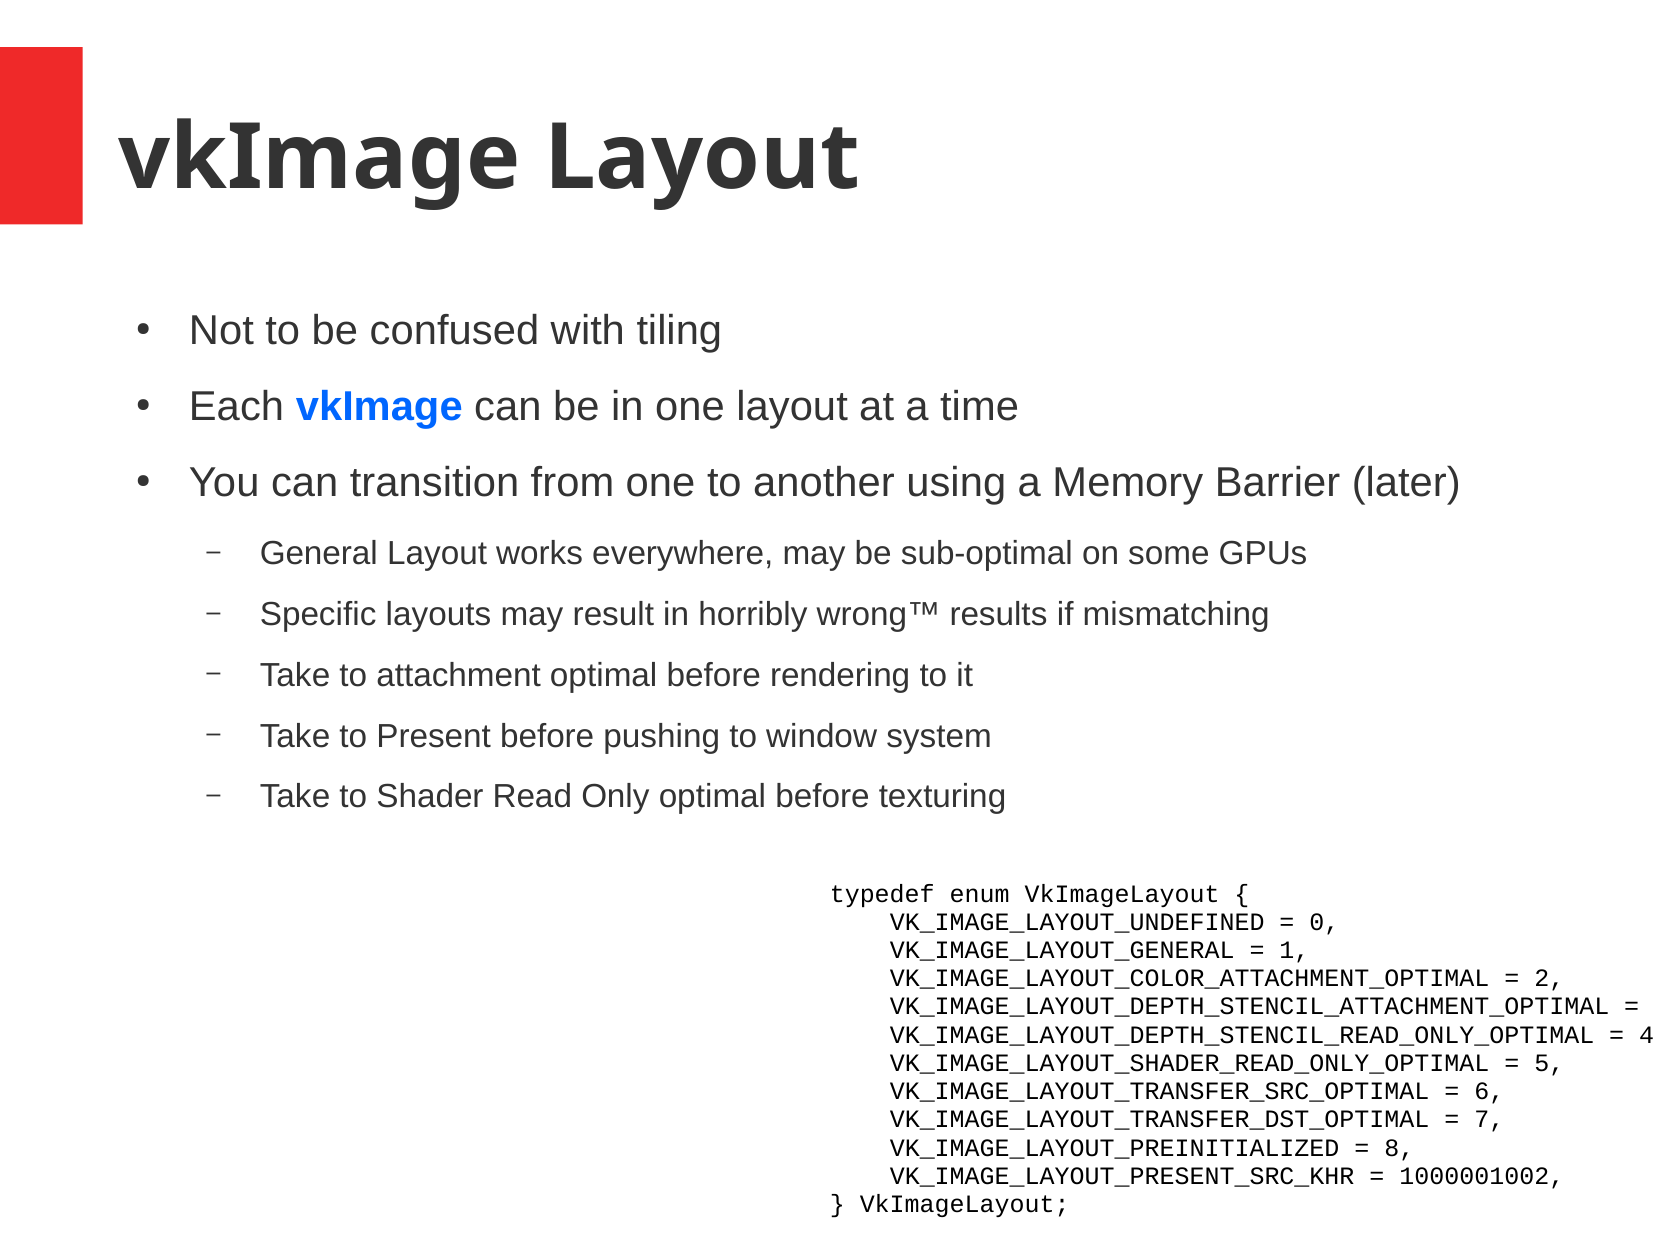

# vkImage Layout
Not to be confused with tiling
Each vkImage can be in one layout at a time
You can transition from one to another using a Memory Barrier (later)
General Layout works everywhere, may be sub-optimal on some GPUs
Specific layouts may result in horribly wrong™ results if mismatching
Take to attachment optimal before rendering to it
Take to Present before pushing to window system
Take to Shader Read Only optimal before texturing
typedef enum VkImageLayout {
 VK_IMAGE_LAYOUT_UNDEFINED = 0,
 VK_IMAGE_LAYOUT_GENERAL = 1,
 VK_IMAGE_LAYOUT_COLOR_ATTACHMENT_OPTIMAL = 2,
 VK_IMAGE_LAYOUT_DEPTH_STENCIL_ATTACHMENT_OPTIMAL = 3,
 VK_IMAGE_LAYOUT_DEPTH_STENCIL_READ_ONLY_OPTIMAL = 4,
 VK_IMAGE_LAYOUT_SHADER_READ_ONLY_OPTIMAL = 5,
 VK_IMAGE_LAYOUT_TRANSFER_SRC_OPTIMAL = 6,
 VK_IMAGE_LAYOUT_TRANSFER_DST_OPTIMAL = 7,
 VK_IMAGE_LAYOUT_PREINITIALIZED = 8,
 VK_IMAGE_LAYOUT_PRESENT_SRC_KHR = 1000001002,
} VkImageLayout;